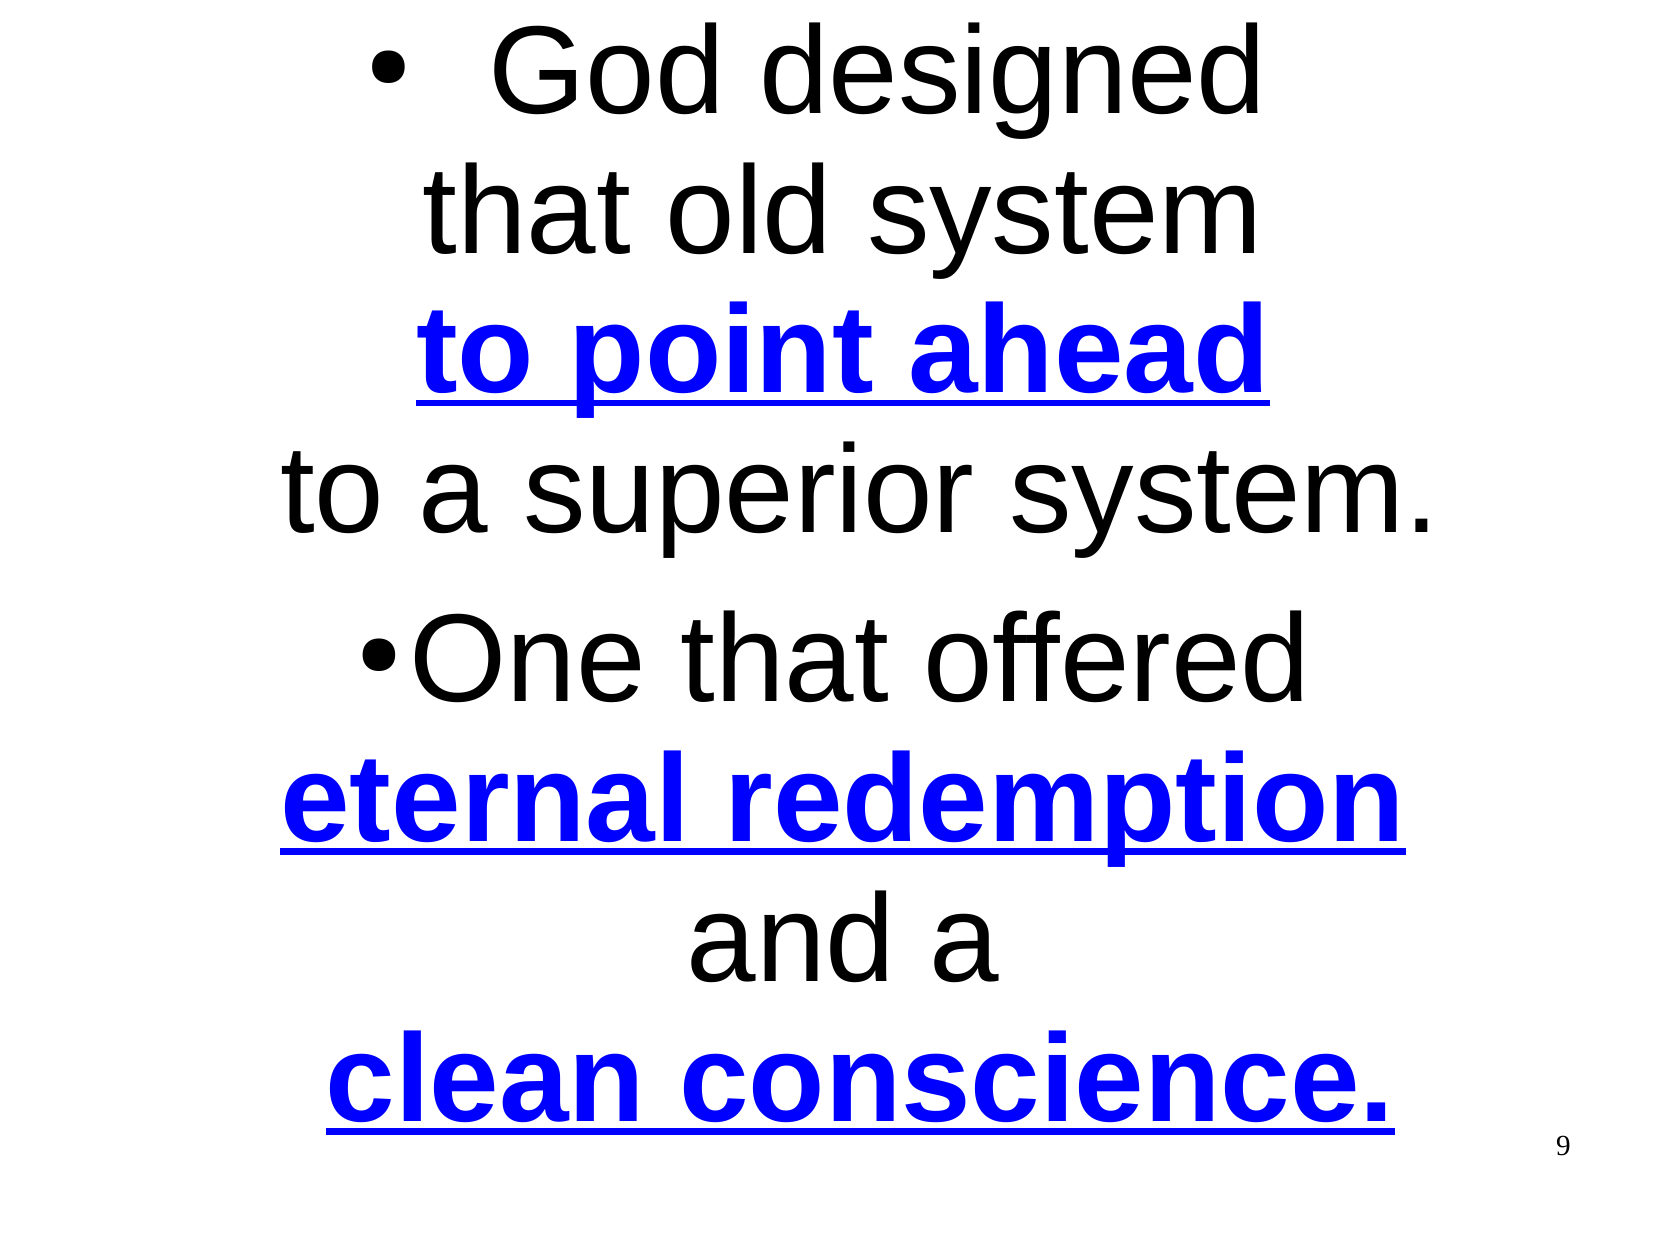

# God designed that old system to point ahead to a superior system.
One that offered
eternal redemption
and a
clean conscience.
9